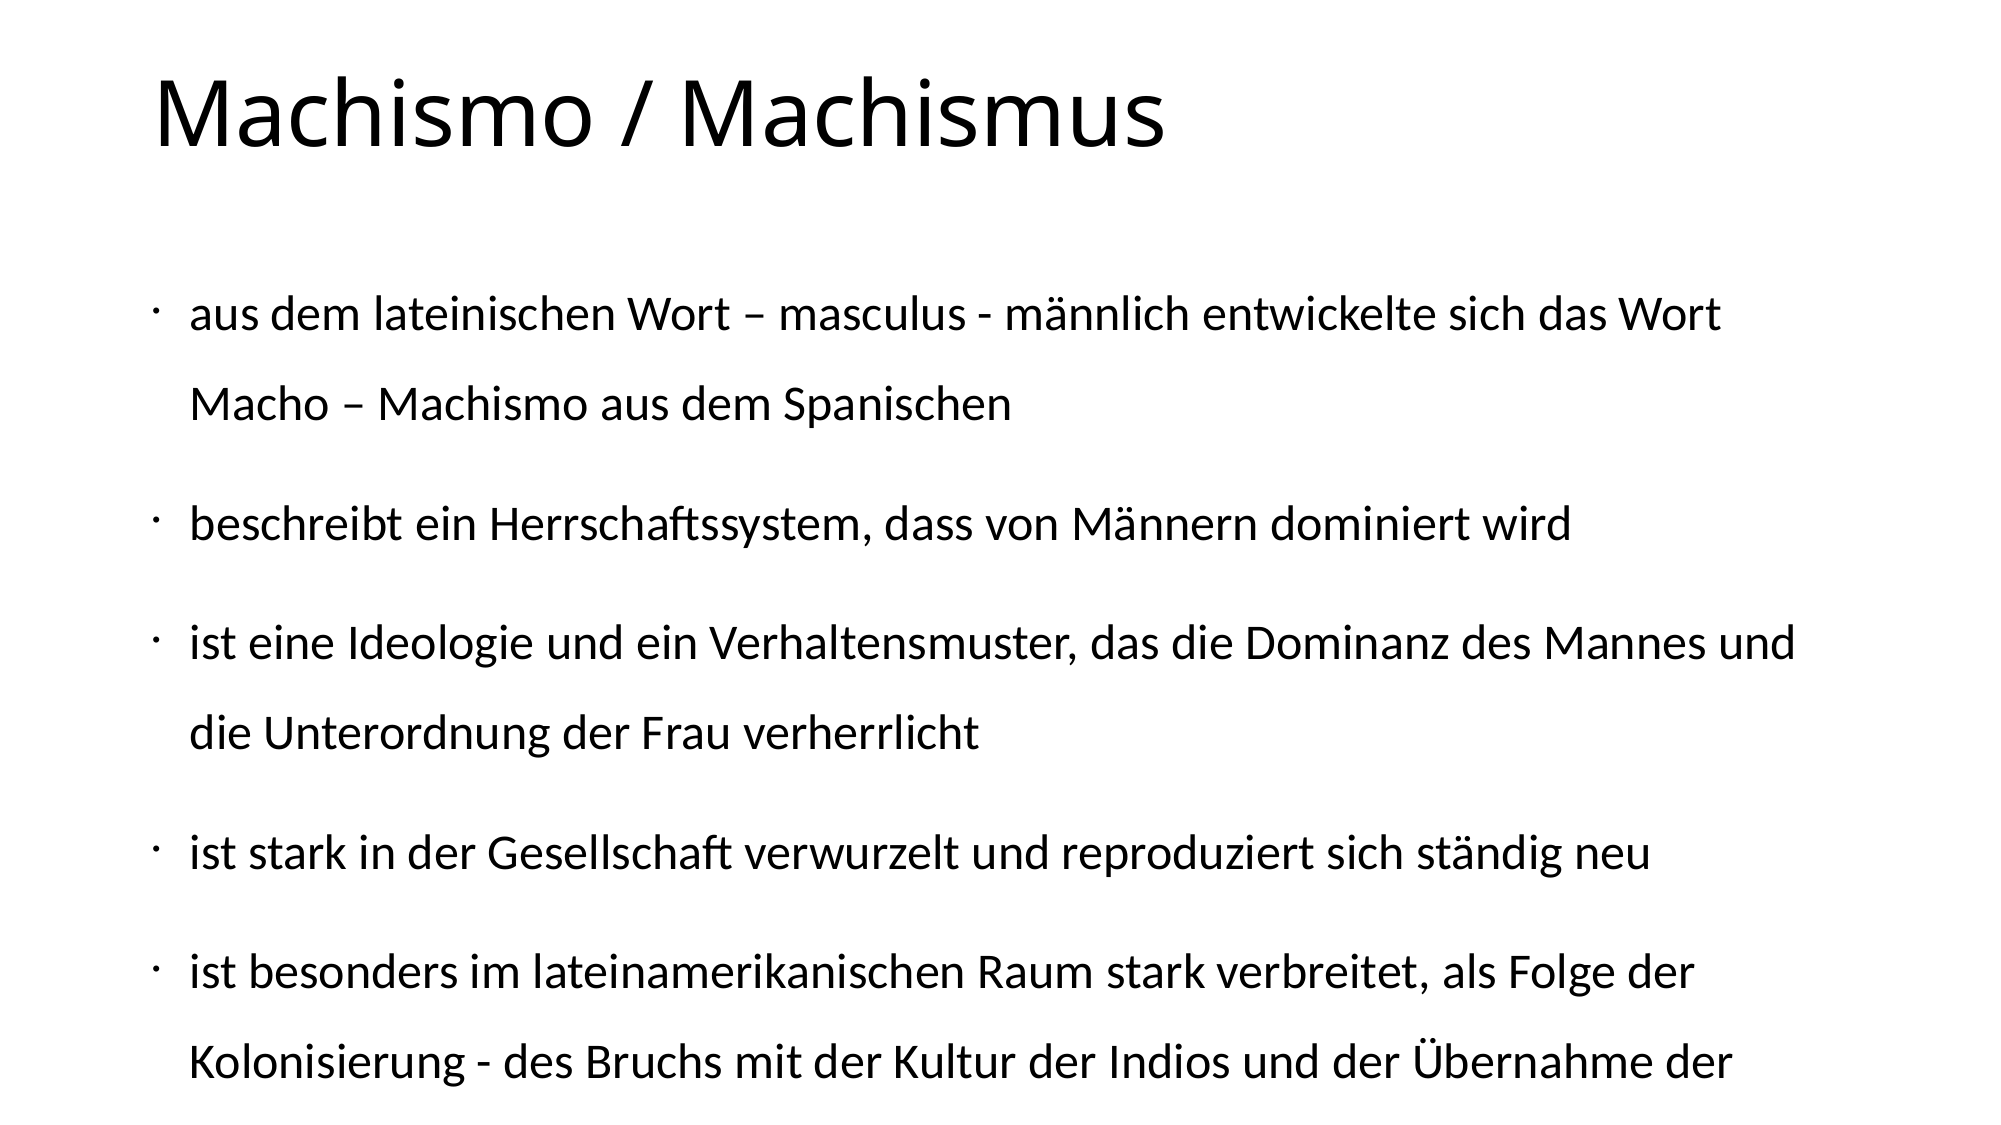

# Machismo / Machismus
aus dem lateinischen Wort – masculus - männlich entwickelte sich das Wort Macho – Machismo aus dem Spanischen
beschreibt ein Herrschaftssystem, dass von Männern dominiert wird
ist eine Ideologie und ein Verhaltensmuster, das die Dominanz des Mannes und die Unterordnung der Frau verherrlicht
ist stark in der Gesellschaft verwurzelt und reproduziert sich ständig neu
ist besonders im lateinamerikanischen Raum stark verbreitet, als Folge der Kolonisierung - des Bruchs mit der Kultur der Indios und der Übernahme der spanischen Kultur